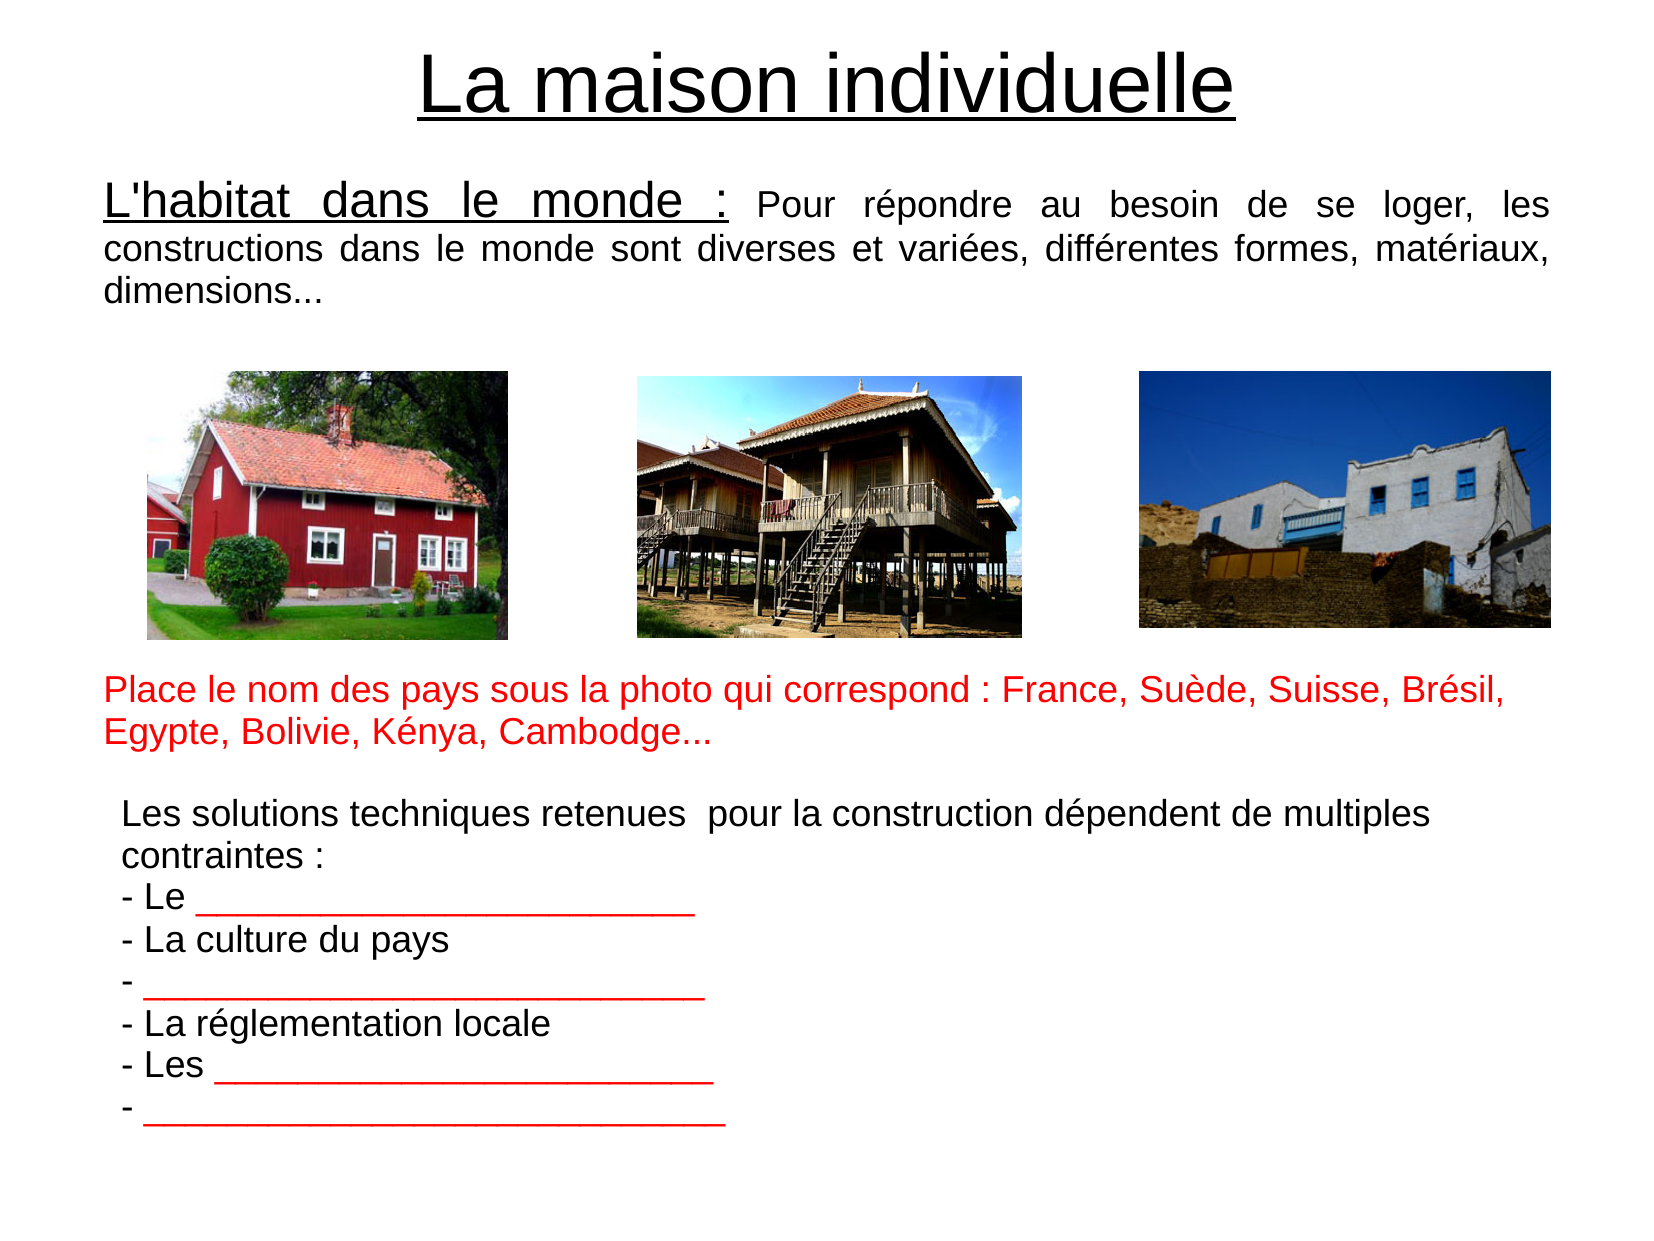

La maison individuelle
L'habitat dans le monde : Pour répondre au besoin de se loger, les constructions dans le monde sont diverses et variées, différentes formes, matériaux, dimensions...
Place le nom des pays sous la photo qui correspond : France, Suède, Suisse, Brésil, Egypte, Bolivie, Kénya, Cambodge...
Les solutions techniques retenues pour la construction dépendent de multiples contraintes :
- Le ________________________
- La culture du pays
- ___________________________
- La réglementation locale
- Les ________________________
- ____________________________